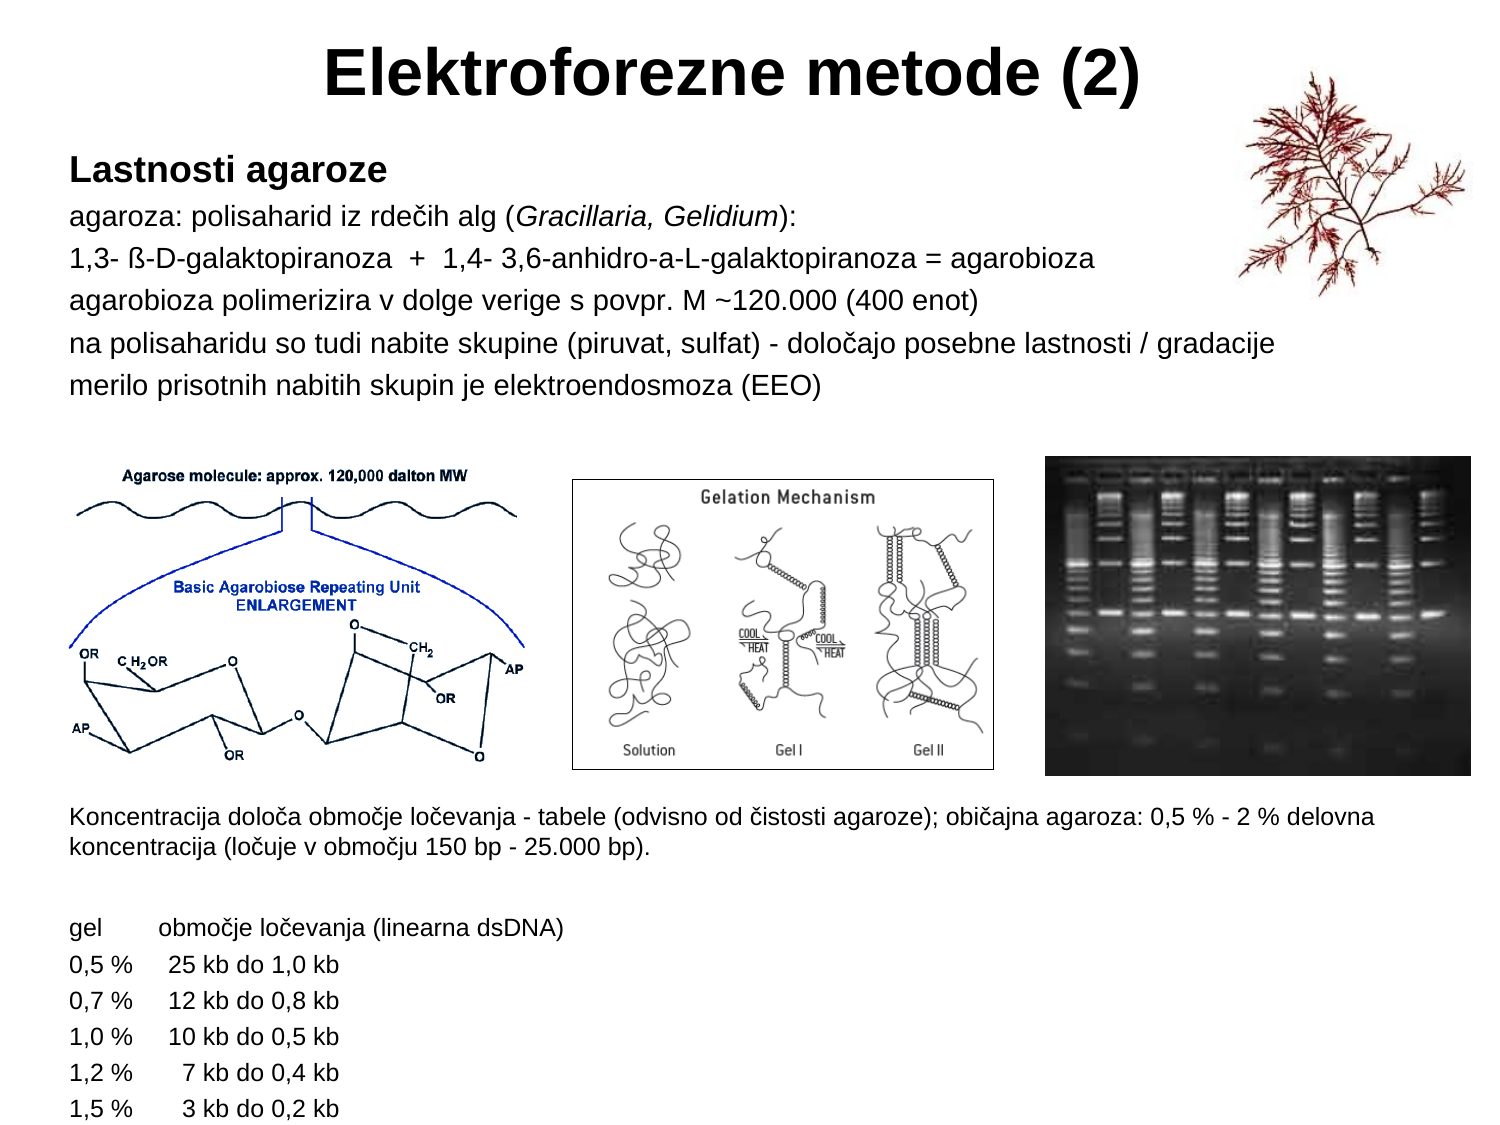

# Elektroforezne metode (2)
Lastnosti agaroze
agaroza: polisaharid iz rdečih alg (Gracillaria, Gelidium):
1,3- ß-D-galaktopiranoza + 1,4- 3,6-anhidro-a-L-galaktopiranoza = agarobioza
agarobioza polimerizira v dolge verige s povpr. M ~120.000 (400 enot)
na polisaharidu so tudi nabite skupine (piruvat, sulfat) - določajo posebne lastnosti / gradacije
merilo prisotnih nabitih skupin je elektroendosmoza (EEO)
Koncentracija določa območje ločevanja - tabele (odvisno od čistosti agaroze); običajna agaroza: 0,5 % - 2 % delovna koncentracija (ločuje v območju 150 bp - 25.000 bp).
gel območje ločevanja (linearna dsDNA)
0,5 % 25 kb do 1,0 kb
0,7 % 12 kb do 0,8 kb
1,0 % 10 kb do 0,5 kb
1,2 % 7 kb do 0,4 kb
1,5 % 3 kb do 0,2 kb